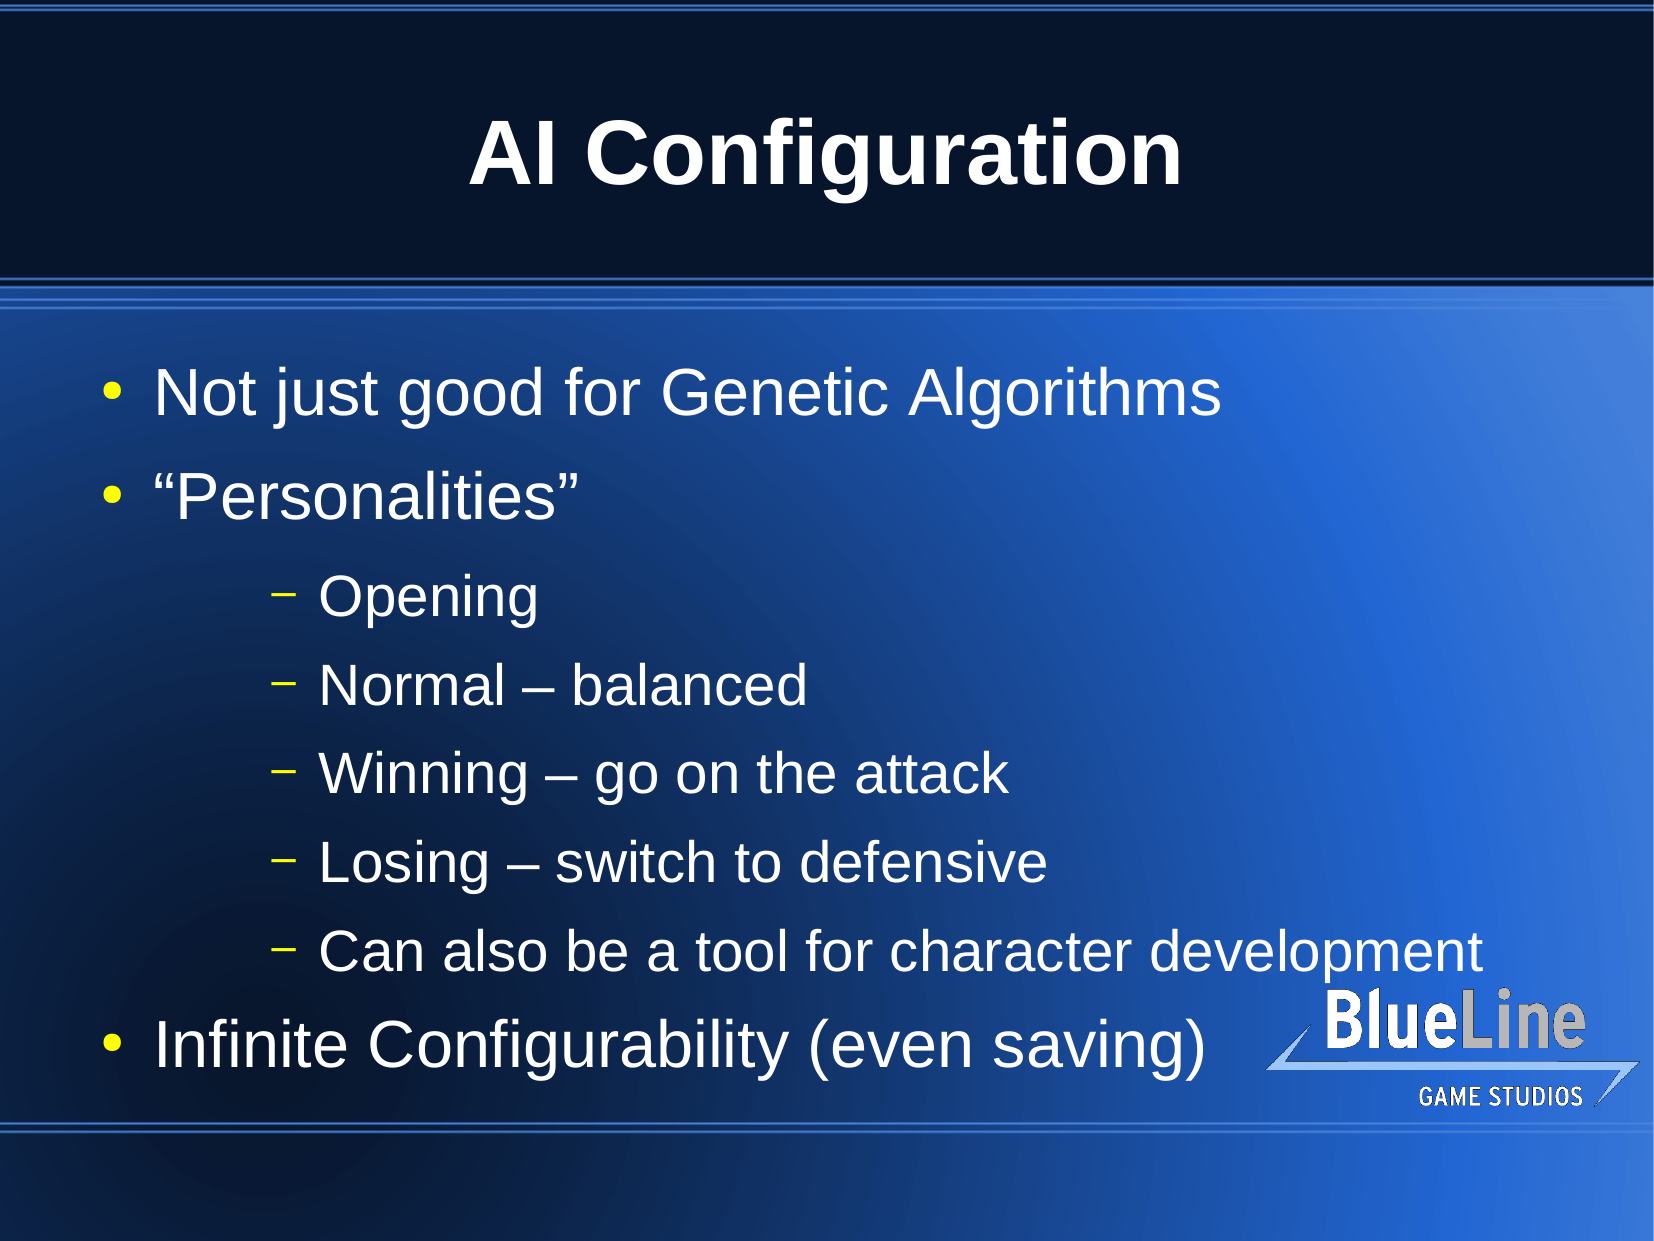

# AI Configuration
Not just good for Genetic Algorithms
“Personalities”
Opening
Normal – balanced
Winning – go on the attack
Losing – switch to defensive
Can also be a tool for character development
Infinite Configurability (even saving)